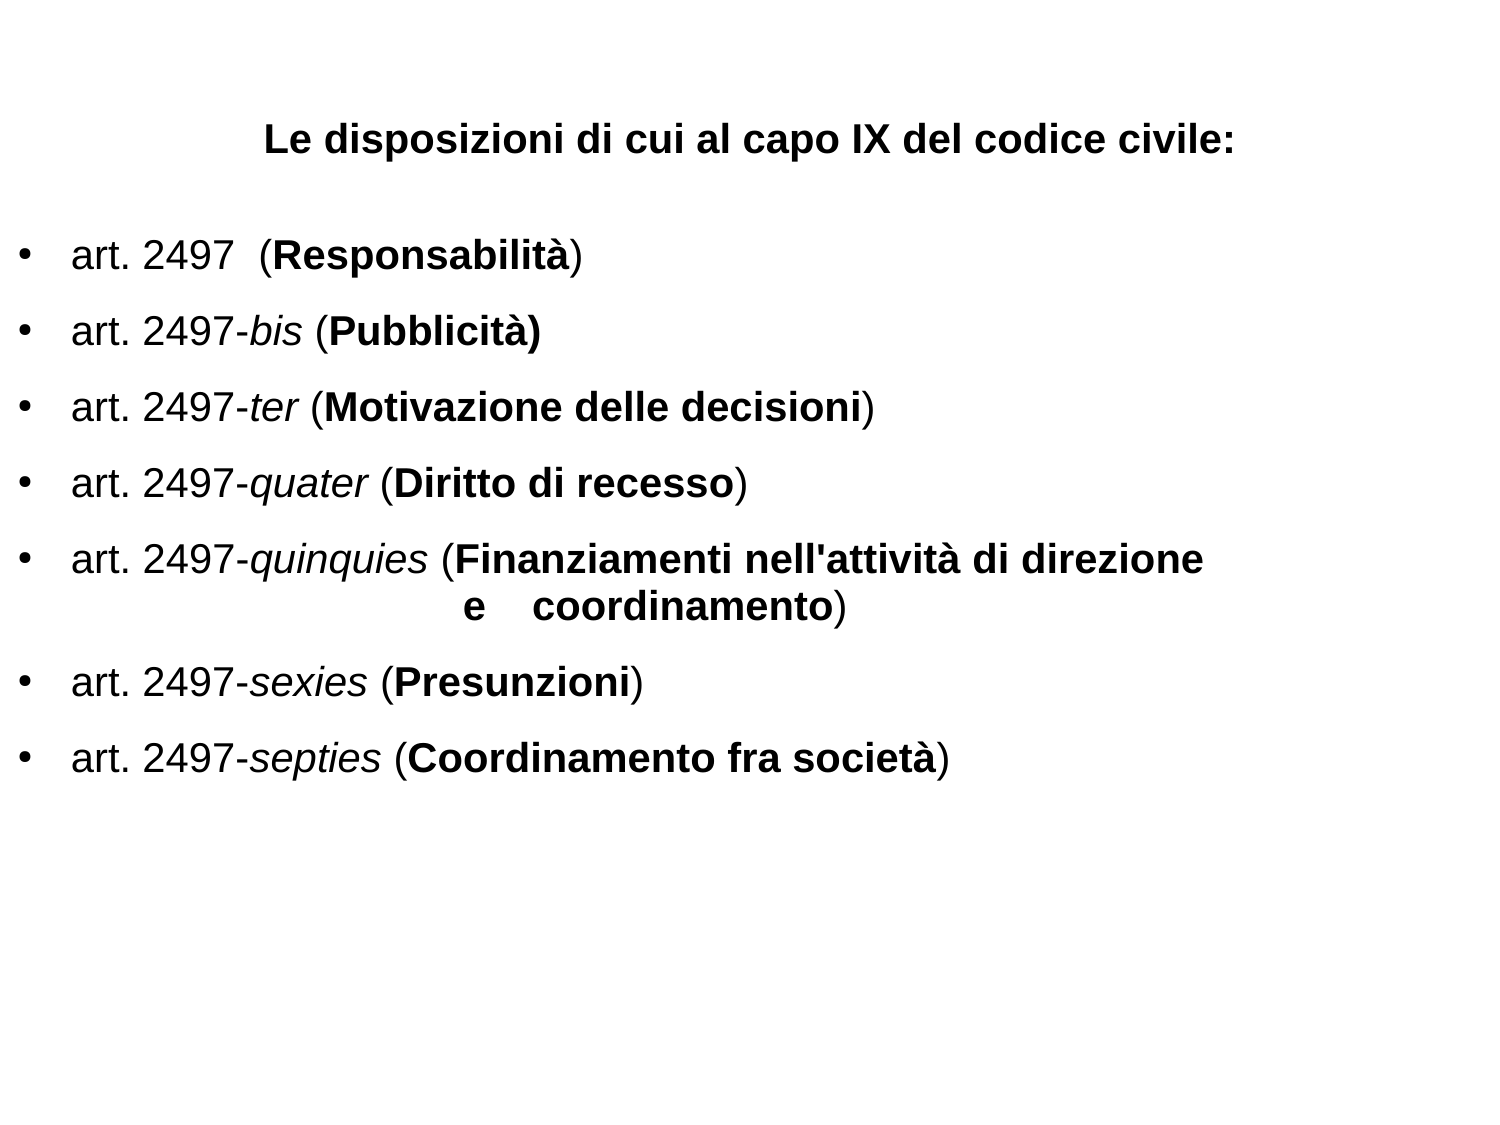

# Le disposizioni di cui al capo IX del codice civile:
art. 2497 (Responsabilità)
art. 2497-bis (Pubblicità)
art. 2497-ter (Motivazione delle decisioni)
art. 2497-quater (Diritto di recesso)
art. 2497-quinquies (Finanziamenti nell'attività di direzione 	 e coordinamento)
art. 2497-sexies (Presunzioni)
art. 2497-septies (Coordinamento fra società)